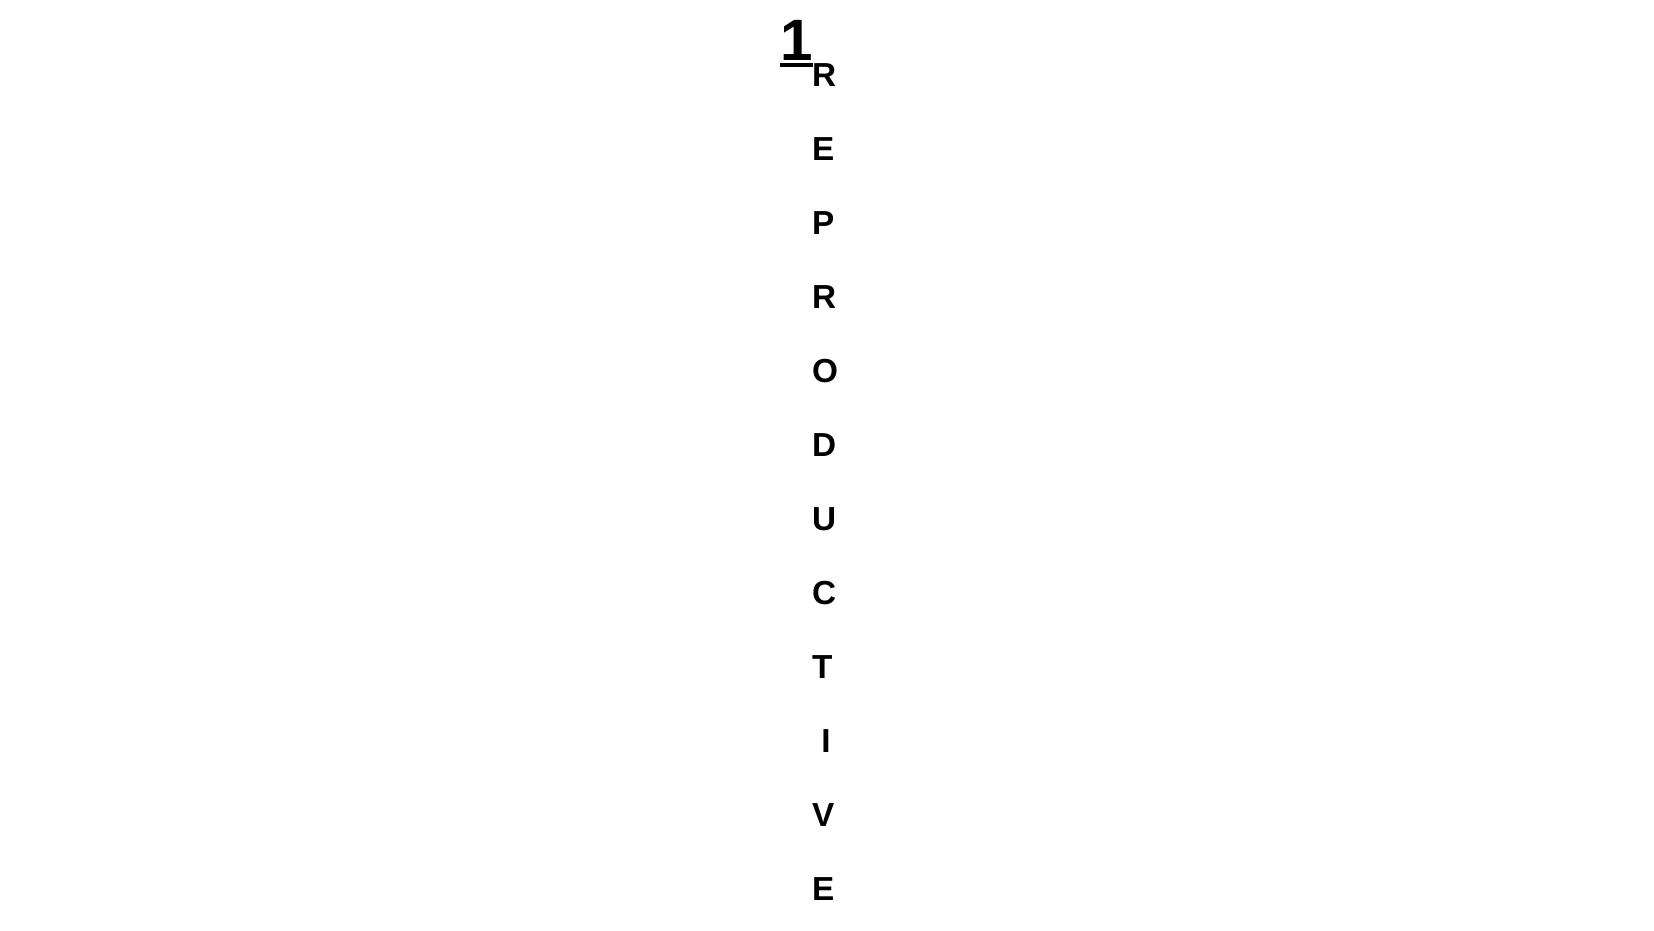

1
R E P R O D U C T
 I V E